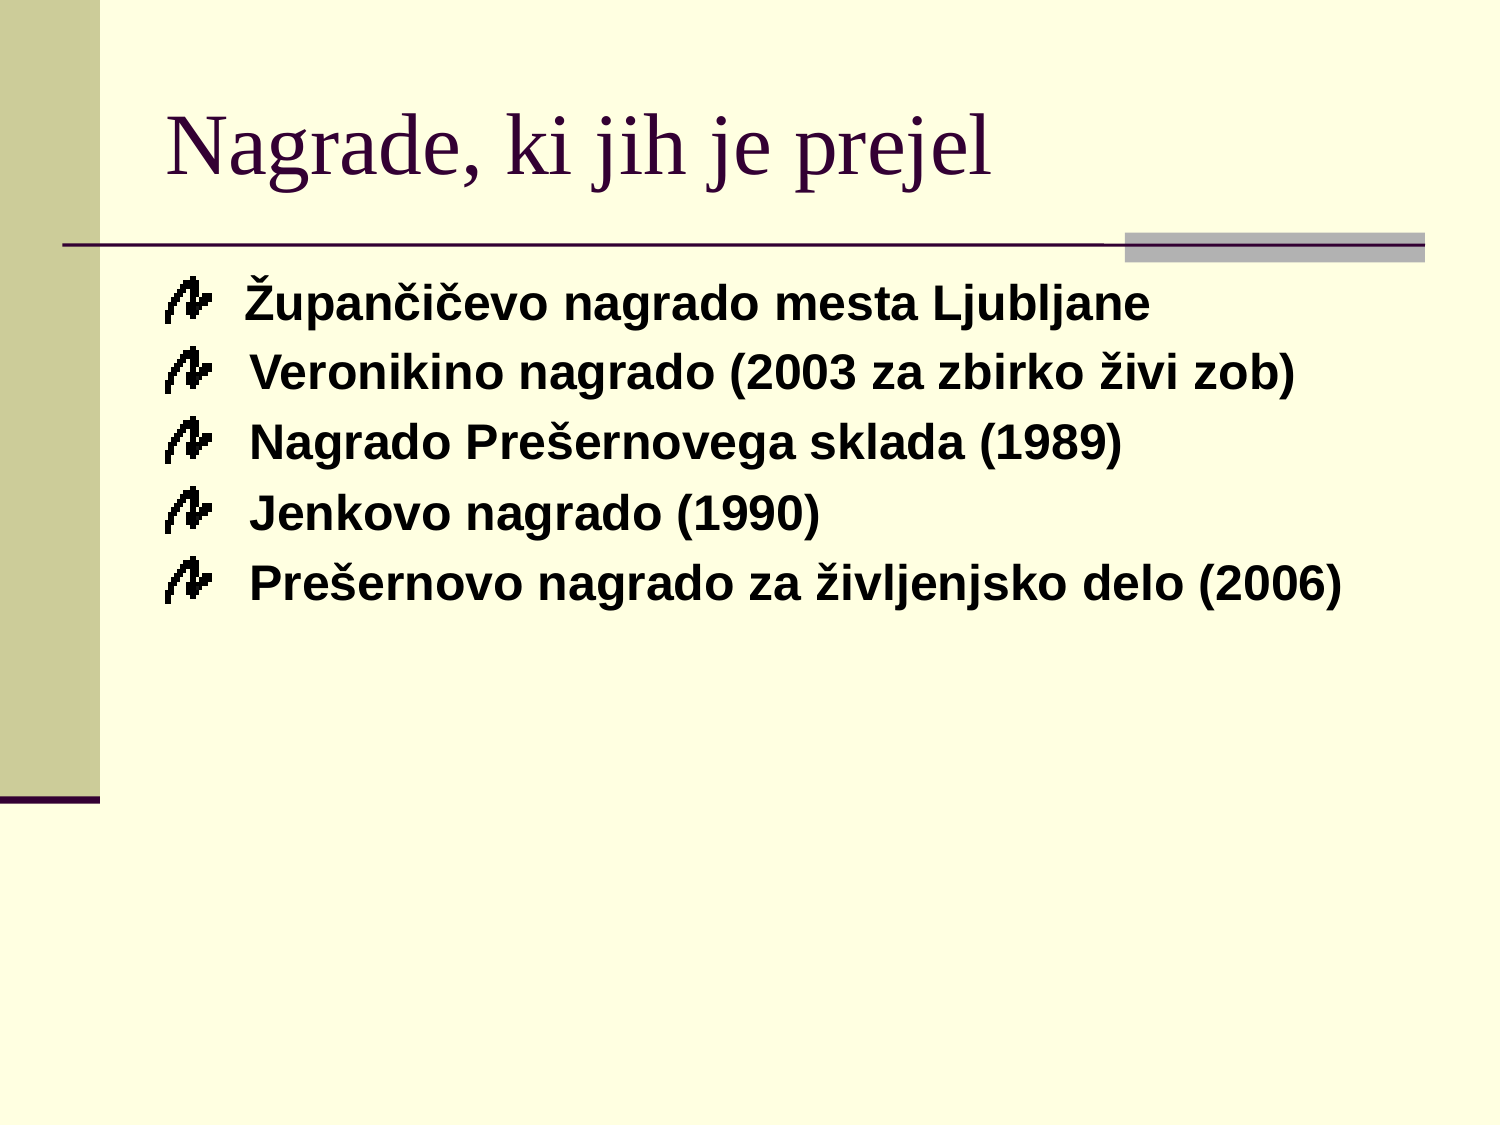

# Nagrade, ki jih je prejel
 Župančičevo nagrado mesta Ljubljane
 Veronikino nagrado (2003 za zbirko živi zob)
 Nagrado Prešernovega sklada (1989)
 Jenkovo nagrado (1990)
 Prešernovo nagrado za življenjsko delo (2006)